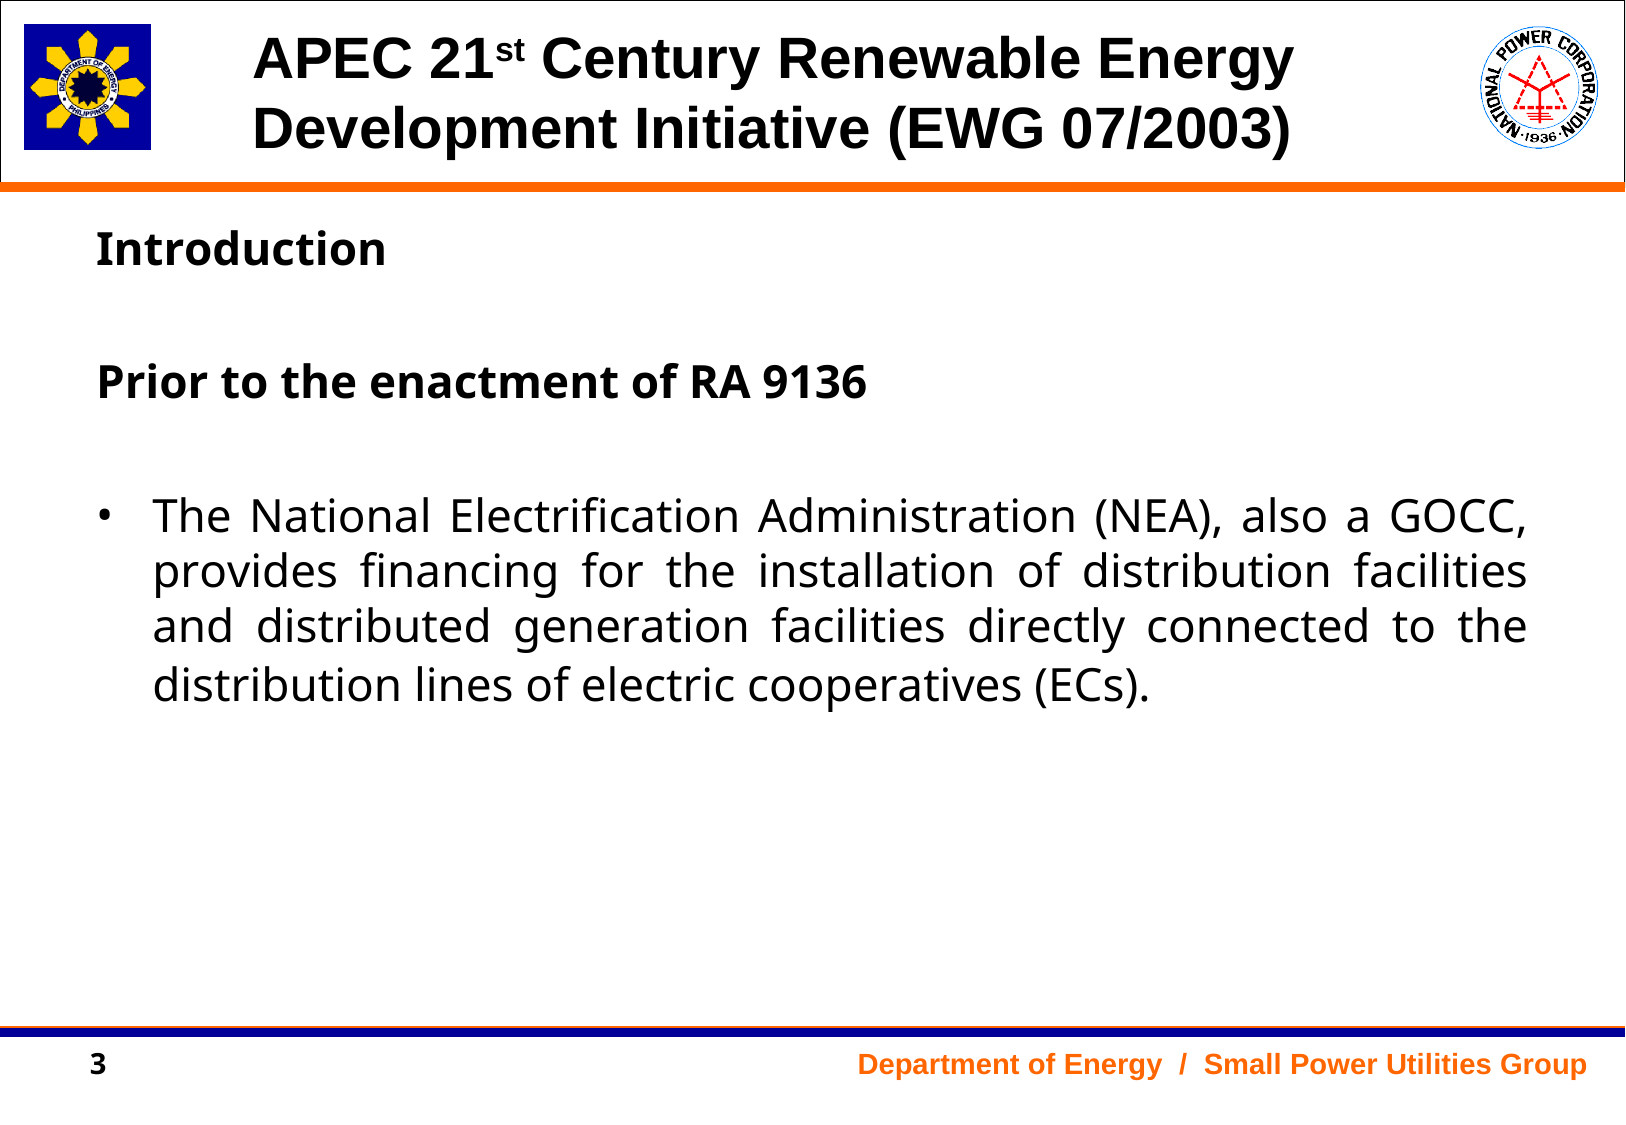

#
Introduction
Prior to the enactment of RA 9136
The National Electrification Administration (NEA), also a GOCC, provides financing for the installation of distribution facilities and distributed generation facilities directly connected to the distribution lines of electric cooperatives (ECs).
3